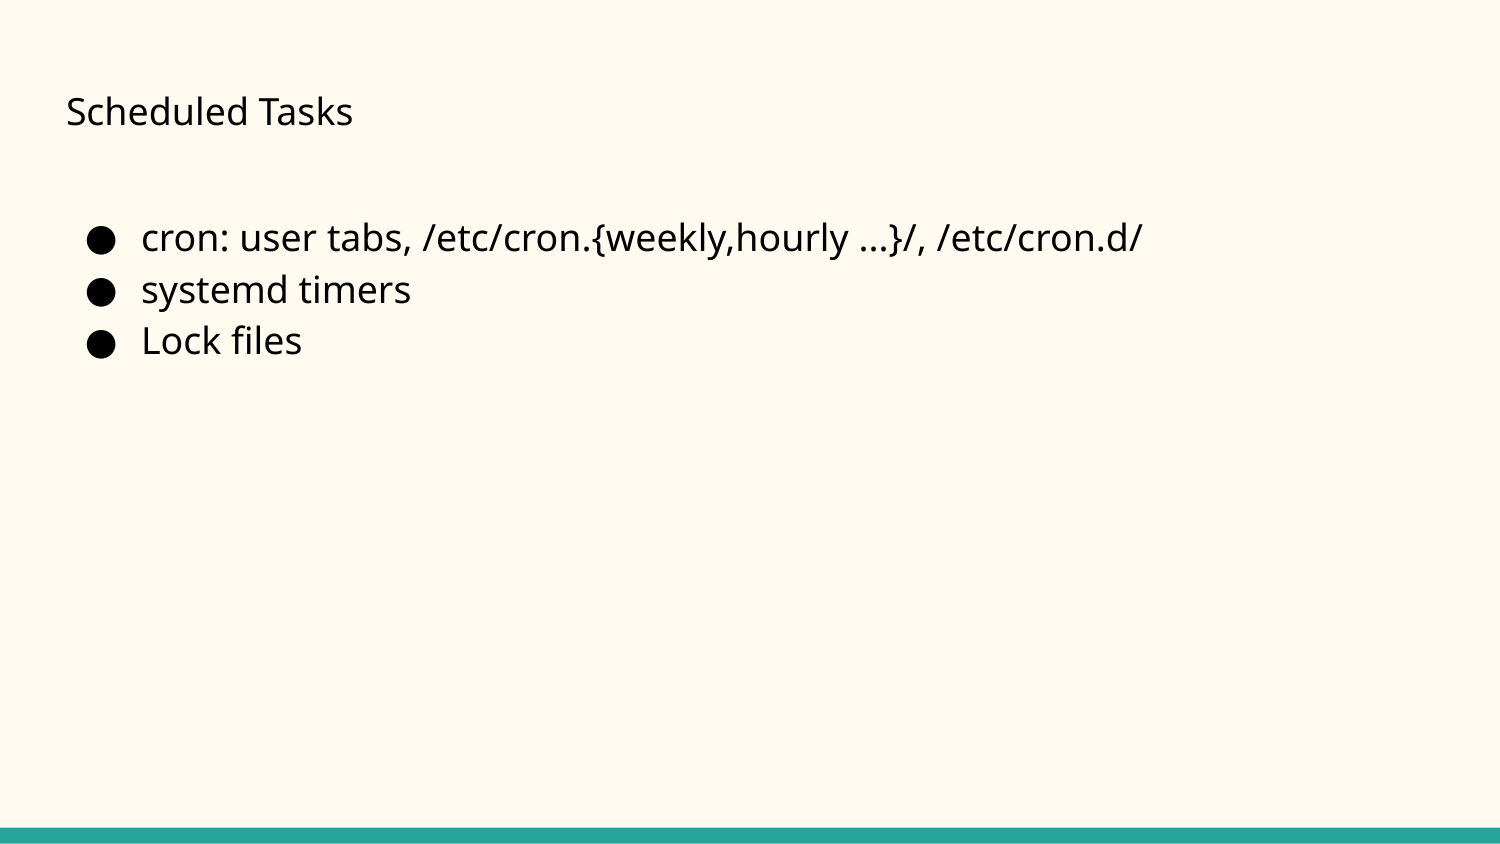

# Scheduled Tasks
cron: user tabs, /etc/cron.{weekly,hourly ...}/, /etc/cron.d/
systemd timers
Lock files